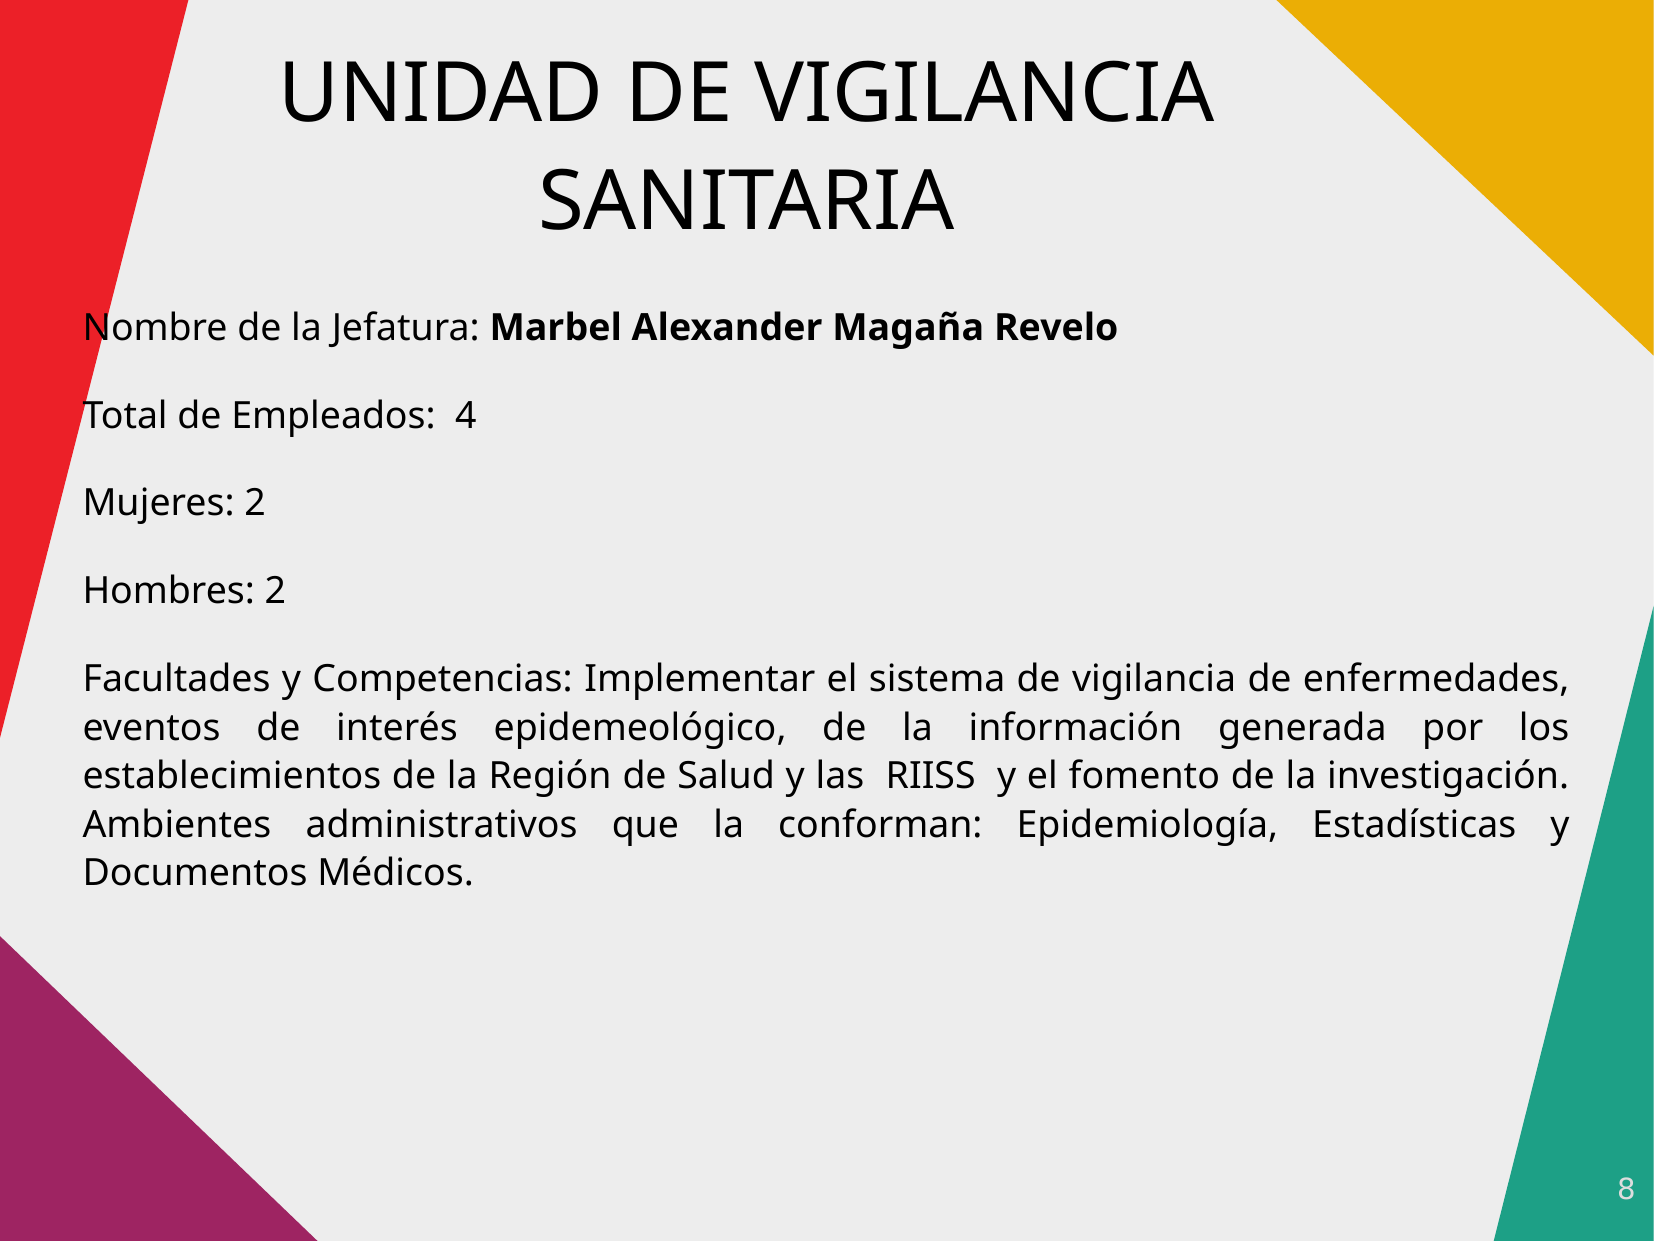

# UNIDAD DE VIGILANCIA SANITARIA
Nombre de la Jefatura: Marbel Alexander Magaña Revelo
Total de Empleados: 4
Mujeres: 2
Hombres: 2
Facultades y Competencias: Implementar el sistema de vigilancia de enfermedades, eventos de interés epidemeológico, de la información generada por los establecimientos de la Región de Salud y las RIISS y el fomento de la investigación. Ambientes administrativos que la conforman: Epidemiología, Estadísticas y Documentos Médicos.
8